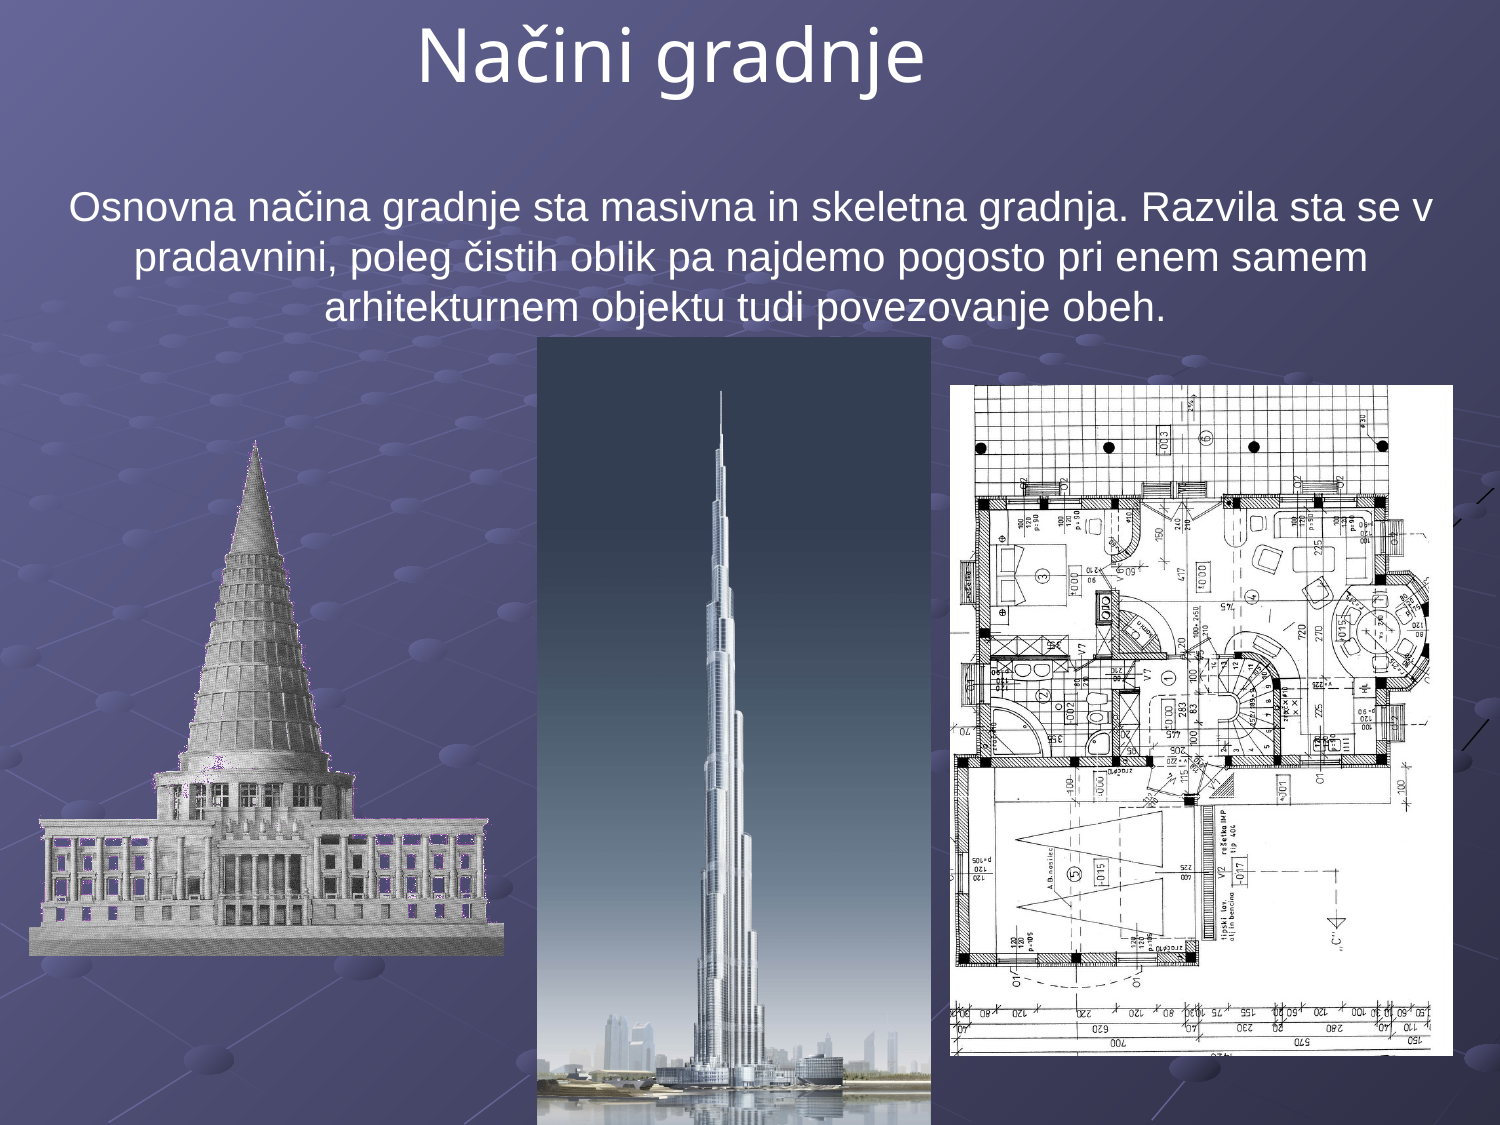

Načini gradnje
Osnovna načina gradnje sta masivna in skeletna gradnja. Razvila sta se v pradavnini, poleg čistih oblik pa najdemo pogosto pri enem samem arhitekturnem objektu tudi povezovanje obeh.